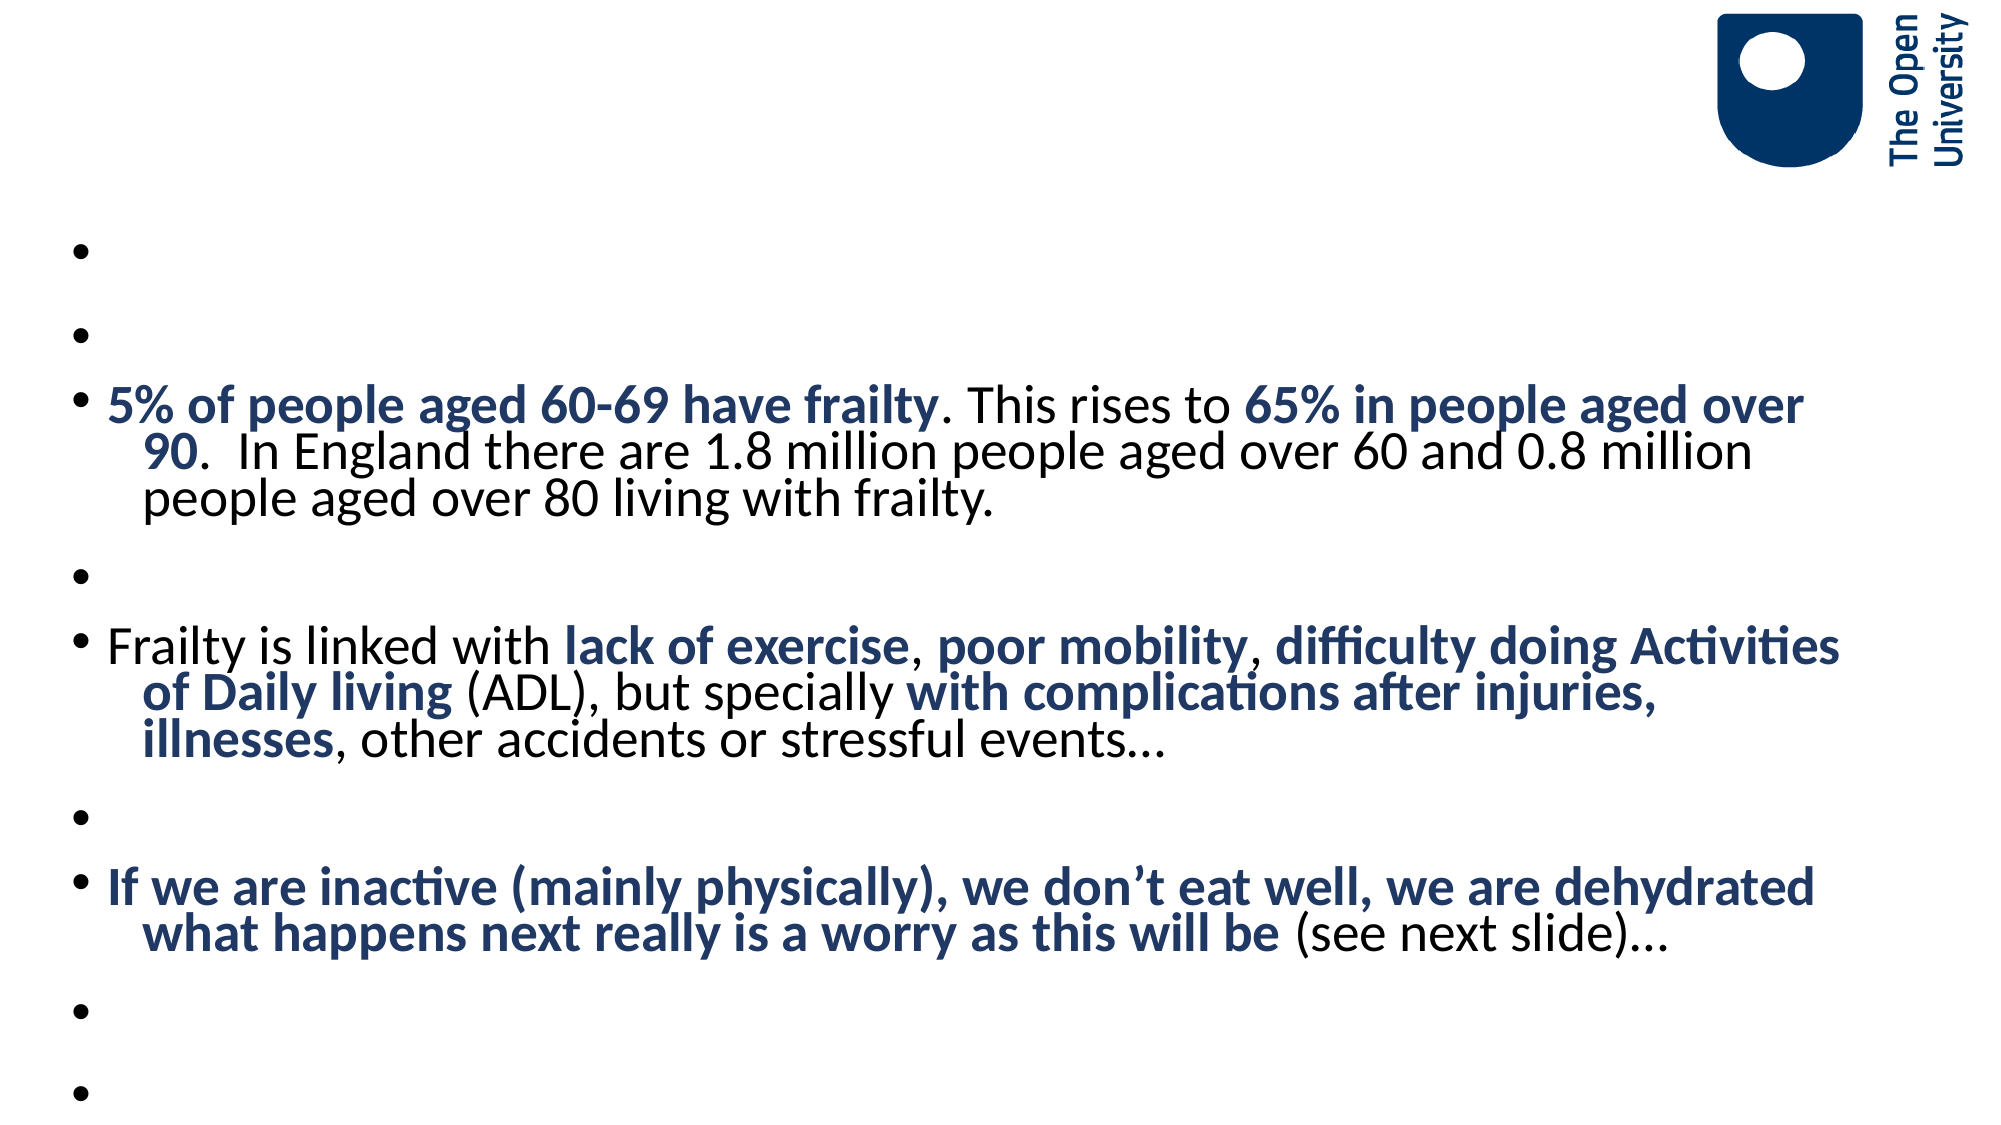

# 5% of people aged 60-69 have frailty. This rises to 65% in people aged over 90.  In England there are 1.8 million people aged over 60 and 0.8 million people aged over 80 living with frailty.
Frailty is linked with lack of exercise, poor mobility, difficulty doing Activities of Daily living (ADL), but specially with complications after injuries, illnesses, other accidents or stressful events…
If we are inactive (mainly physically), we don’t eat well, we are dehydrated what happens next really is a worry as this will be (see next slide)…